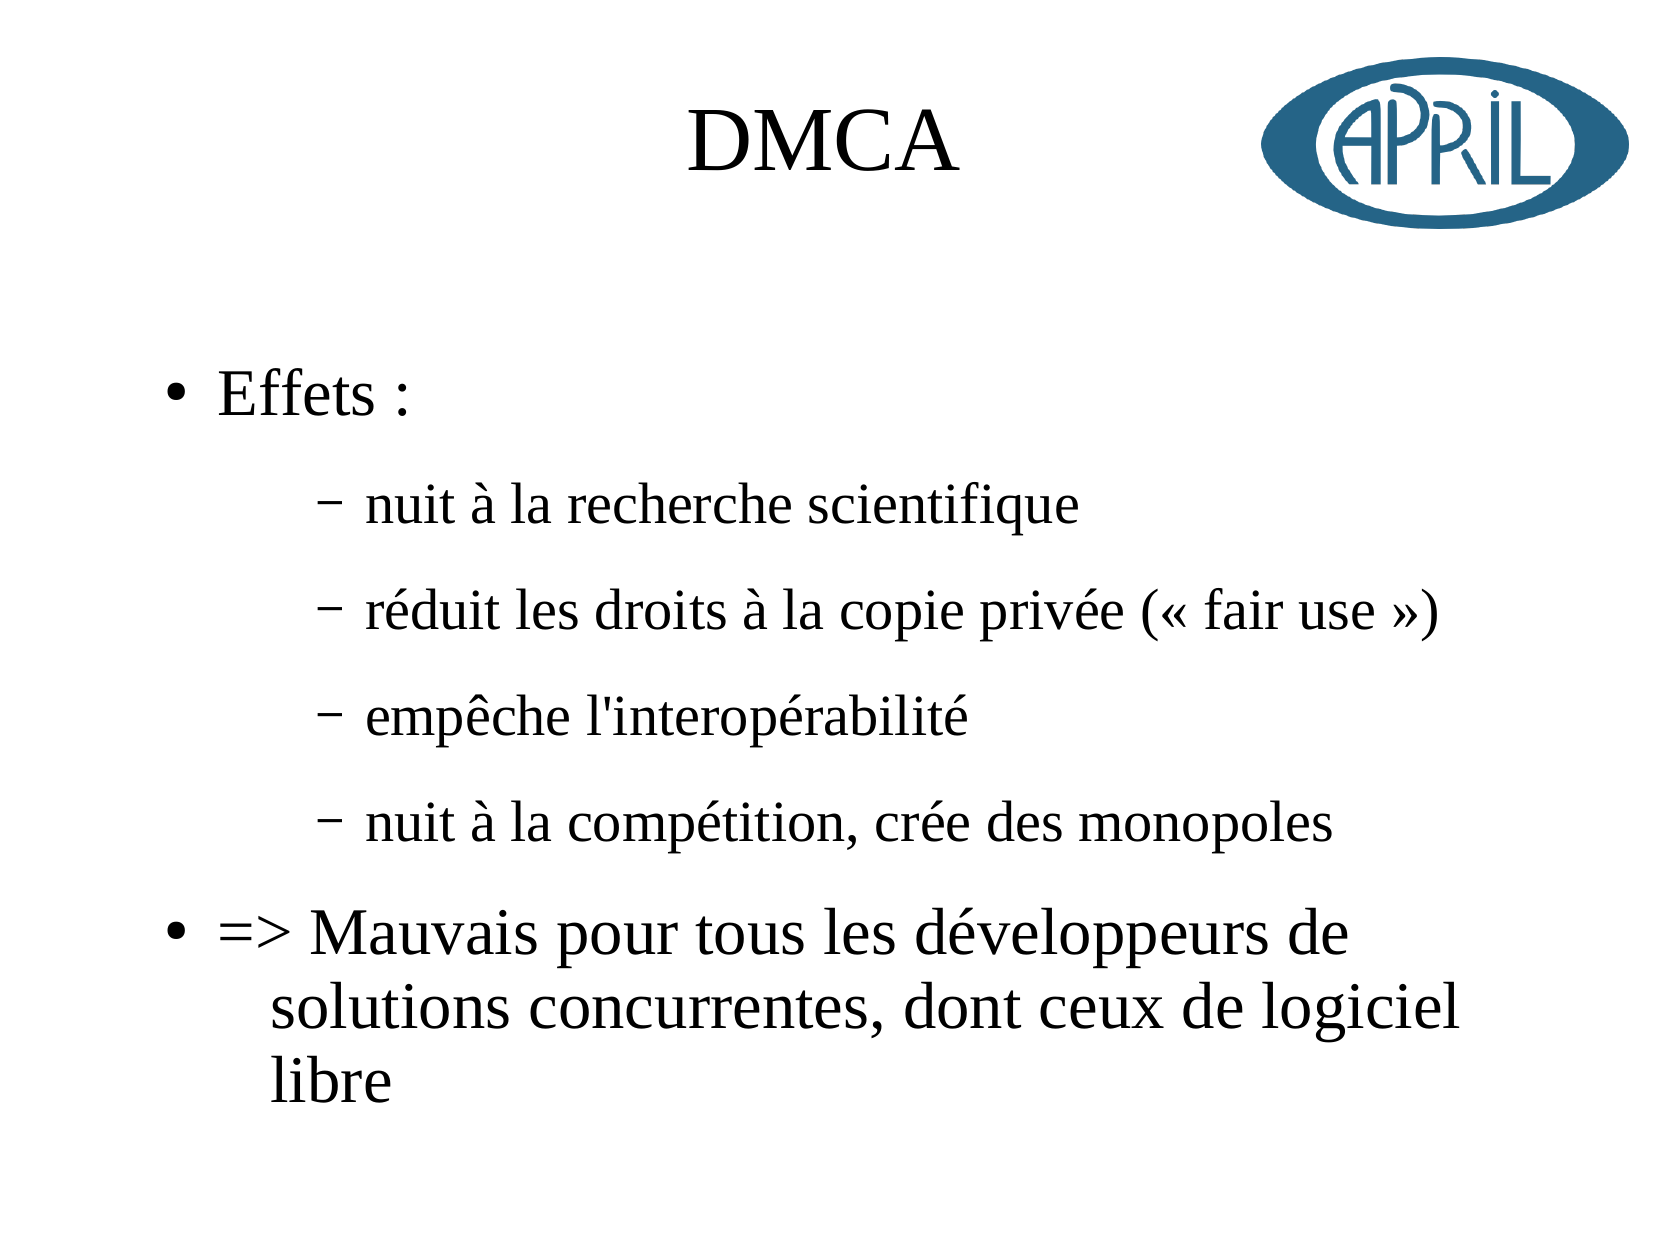

# DMCA
Effets :
nuit à la recherche scientifique
réduit les droits à la copie privée (« fair use »)
empêche l'interopérabilité
nuit à la compétition, crée des monopoles
=> Mauvais pour tous les développeurs de solutions concurrentes, dont ceux de logiciel libre